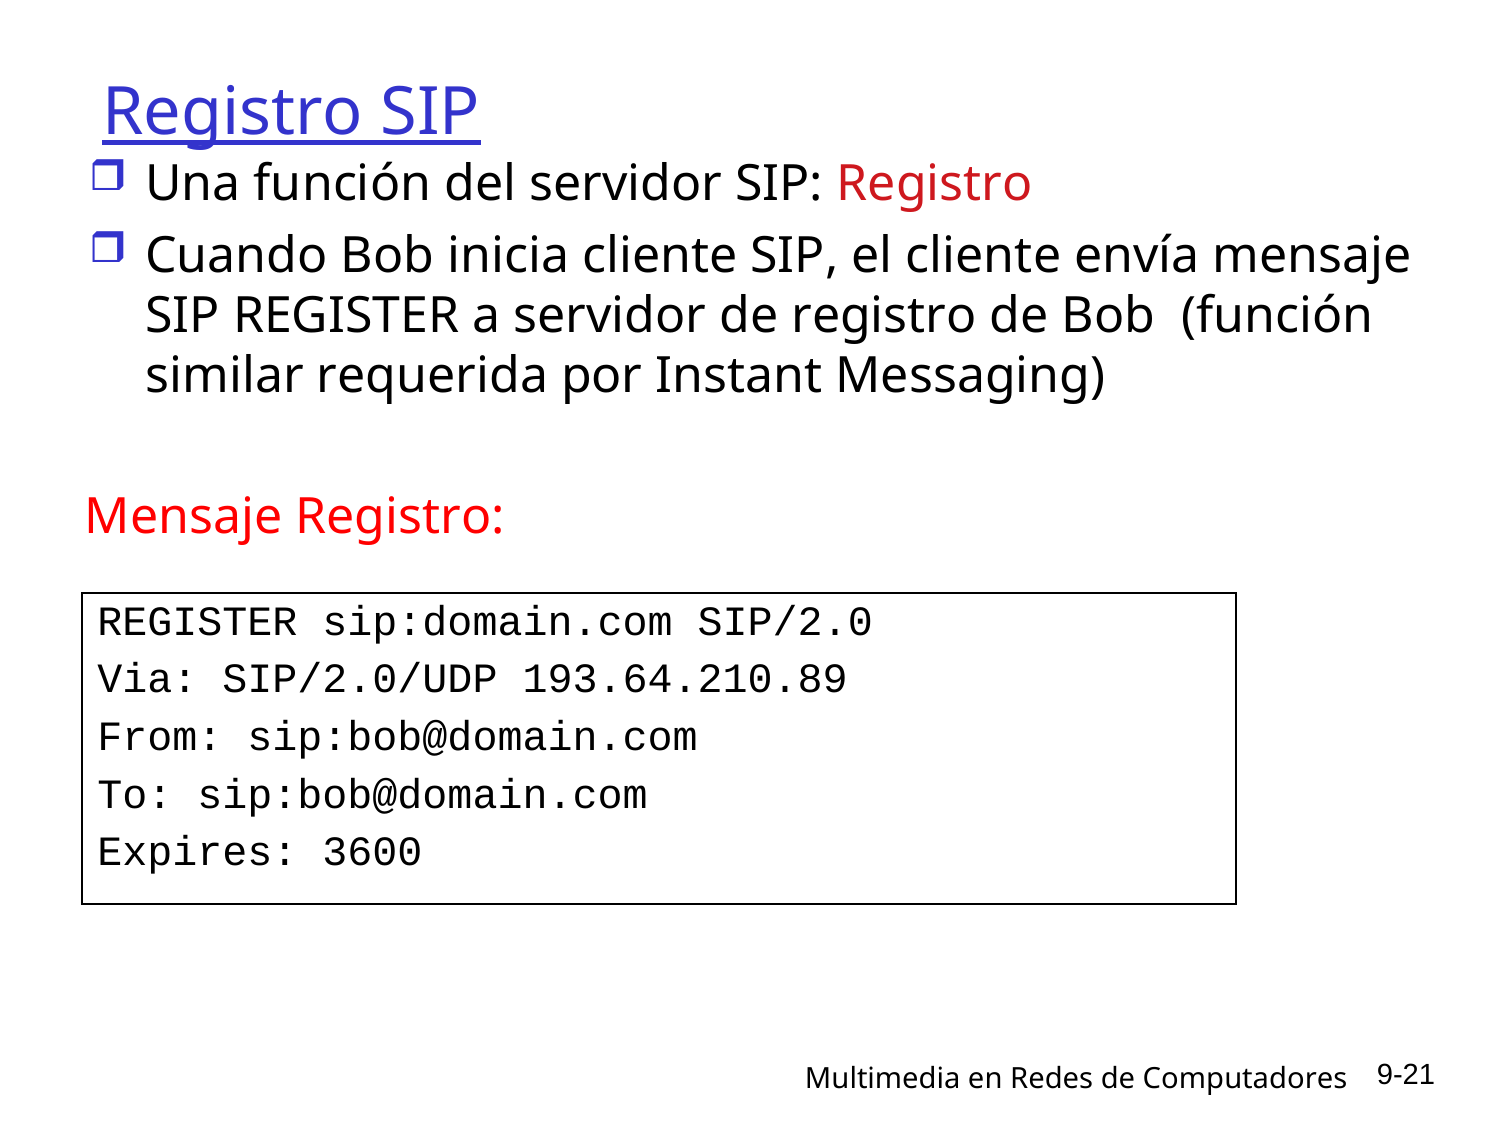

# Registro SIP
Una función del servidor SIP: Registro
Cuando Bob inicia cliente SIP, el cliente envía mensaje SIP REGISTER a servidor de registro de Bob (función similar requerida por Instant Messaging)
Mensaje Registro:
REGISTER sip:domain.com SIP/2.0
Via: SIP/2.0/UDP 193.64.210.89
From: sip:bob@domain.com
To: sip:bob@domain.com
Expires: 3600
21